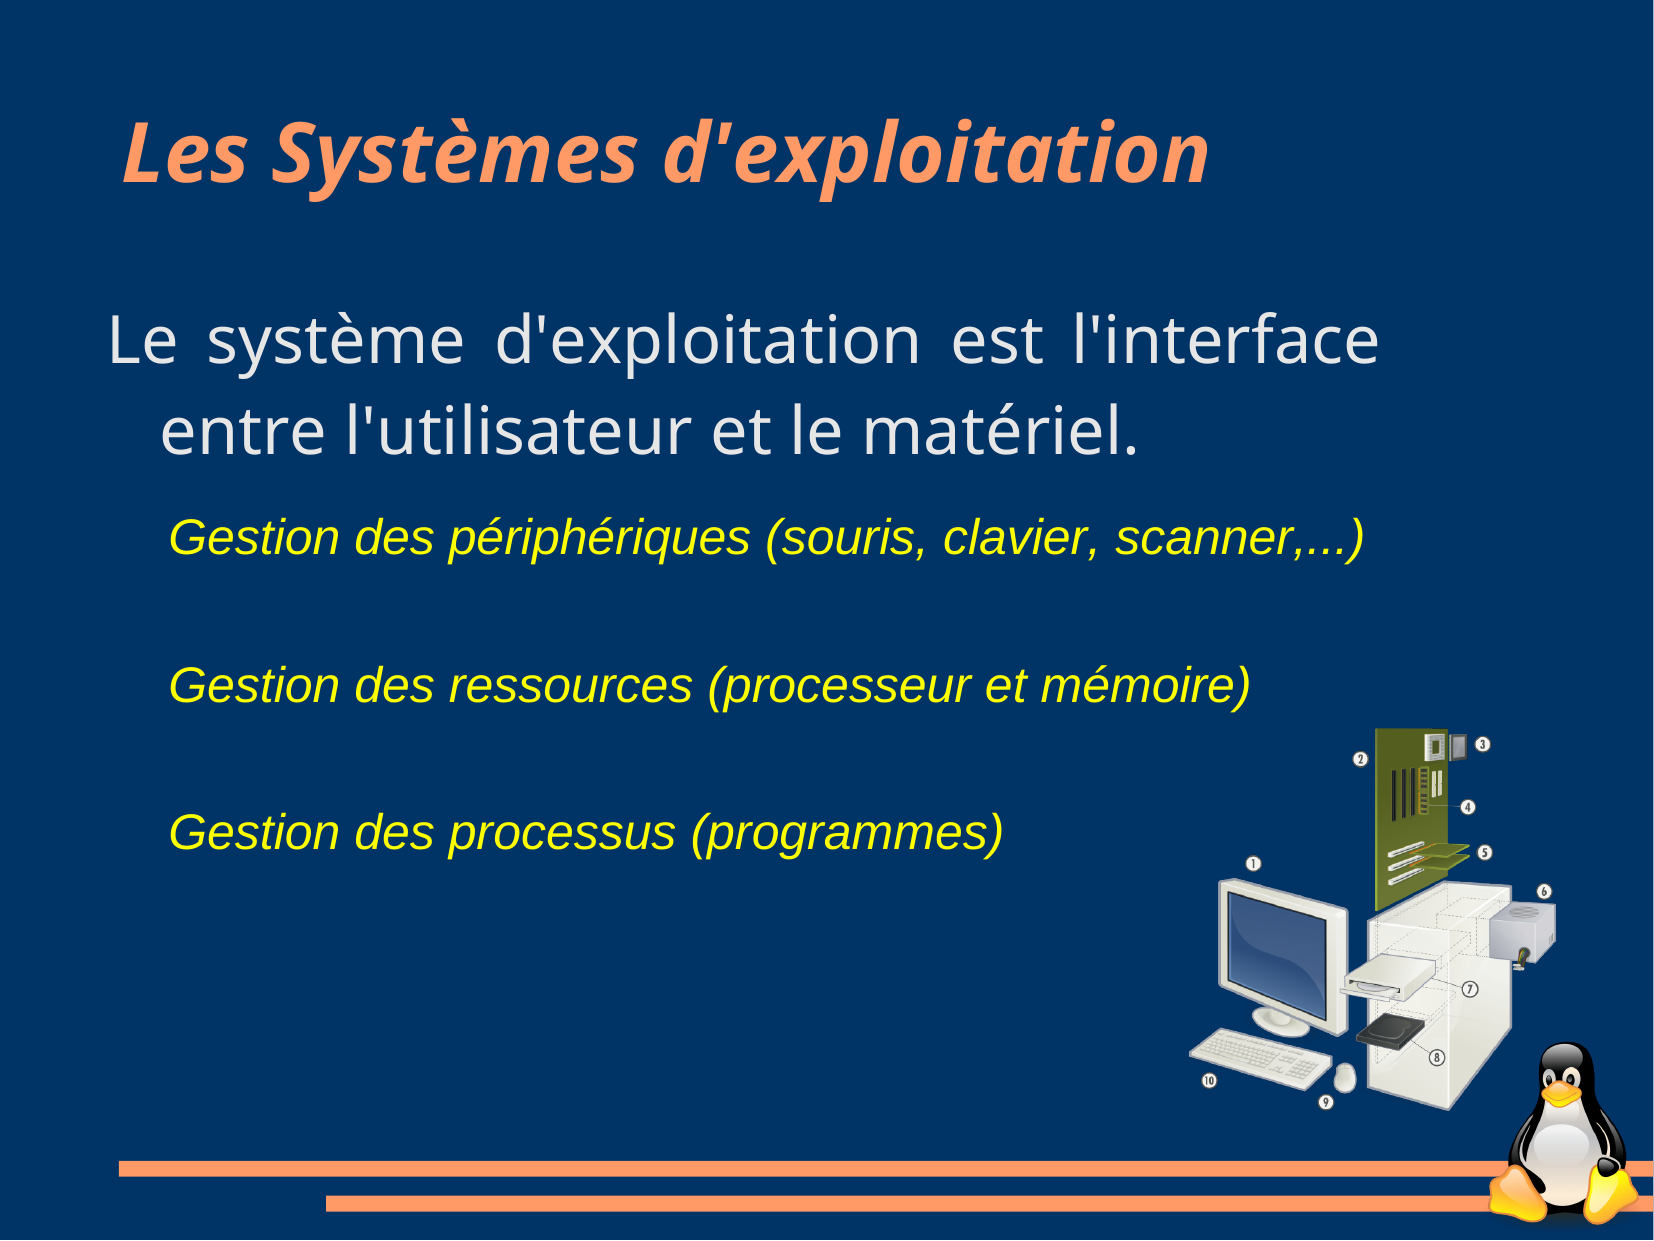

# Les Systèmes d'exploitation
Le système d'exploitation est l'interface entre l'utilisateur et le matériel.
Gestion des périphériques (souris, clavier, scanner,...)
Gestion des ressources (processeur et mémoire)
Gestion des processus (programmes)